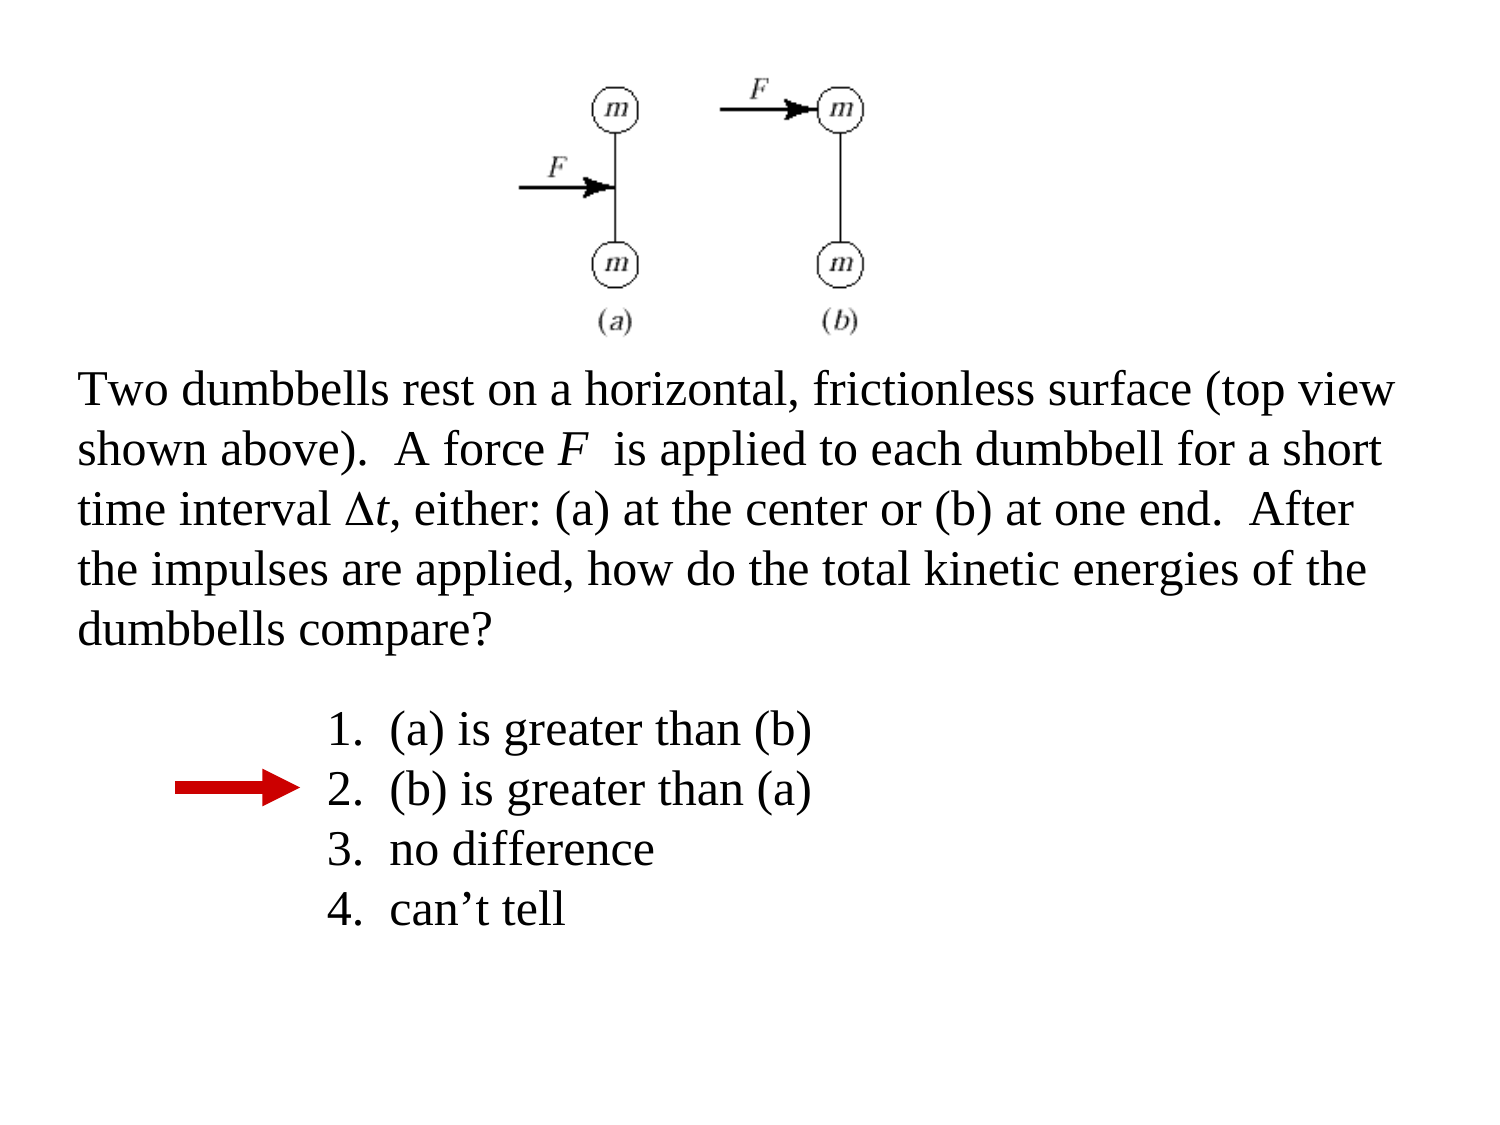

Two dumbbells rest on a horizontal, frictionless surface (top view shown above). A force F is applied to each dumbbell for a short time interval Δt, either: (a) at the center or (b) at one end. After the impulses are applied, how do the total kinetic energies of the dumbbells compare?
	1. (a) is greater than (b)
2. (b) is greater than (a)
3. no difference
4. can’t tell